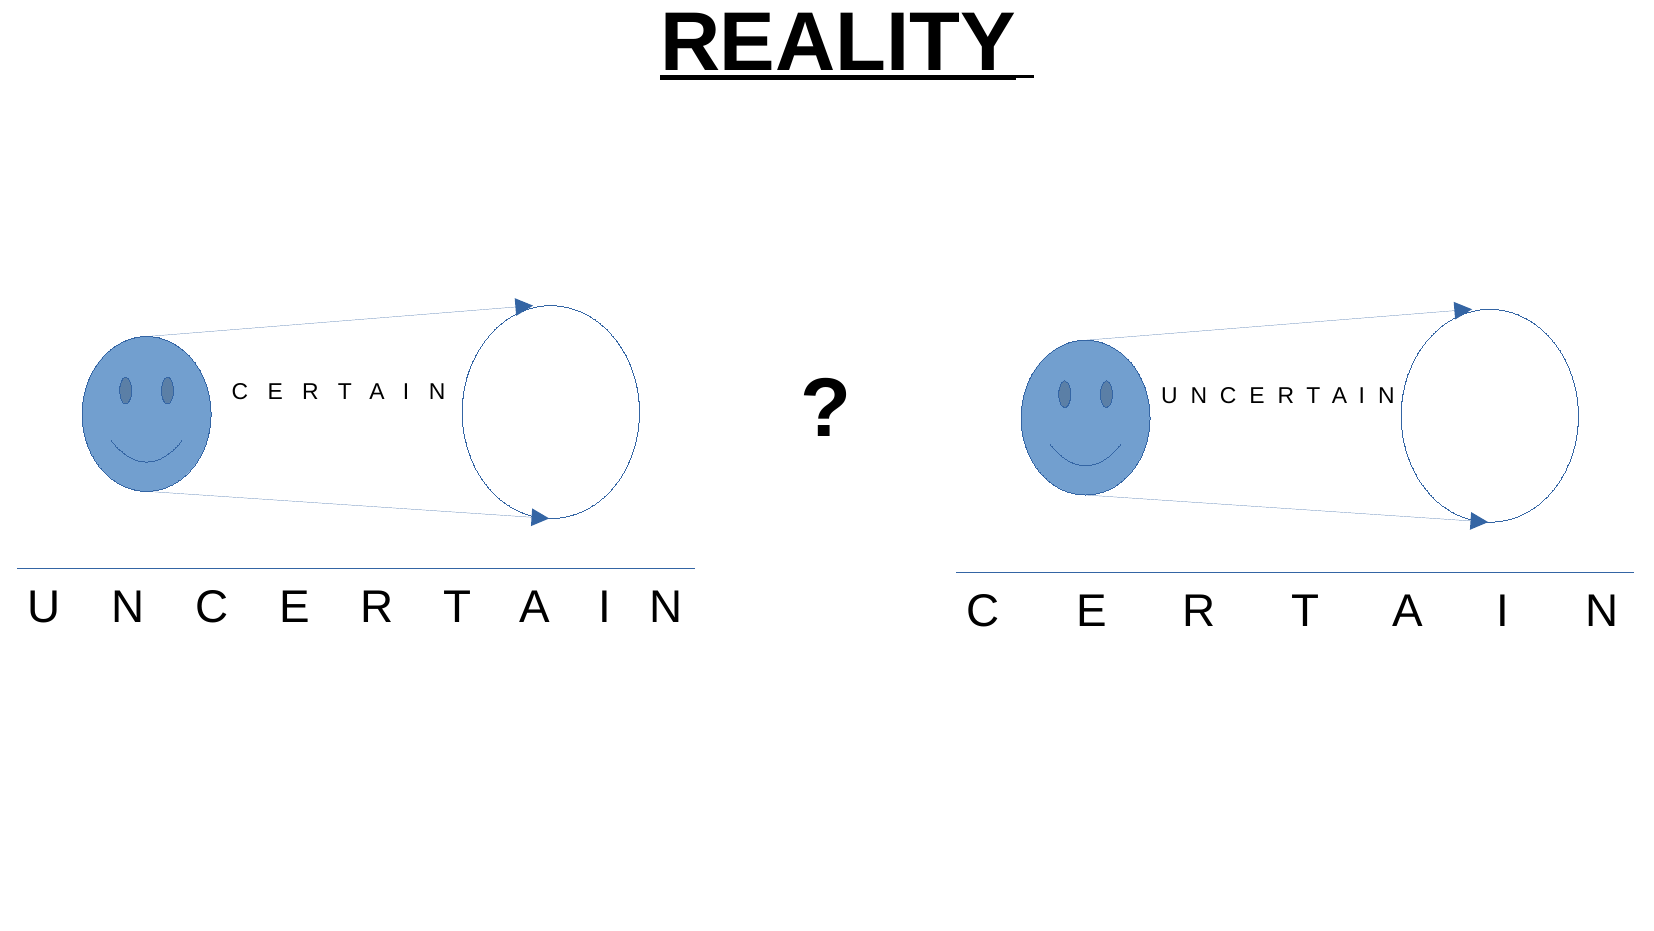

REALITY
?
C E R T A I N
U N C E R T A I N
U N C E R T A I N
C E R T A I N